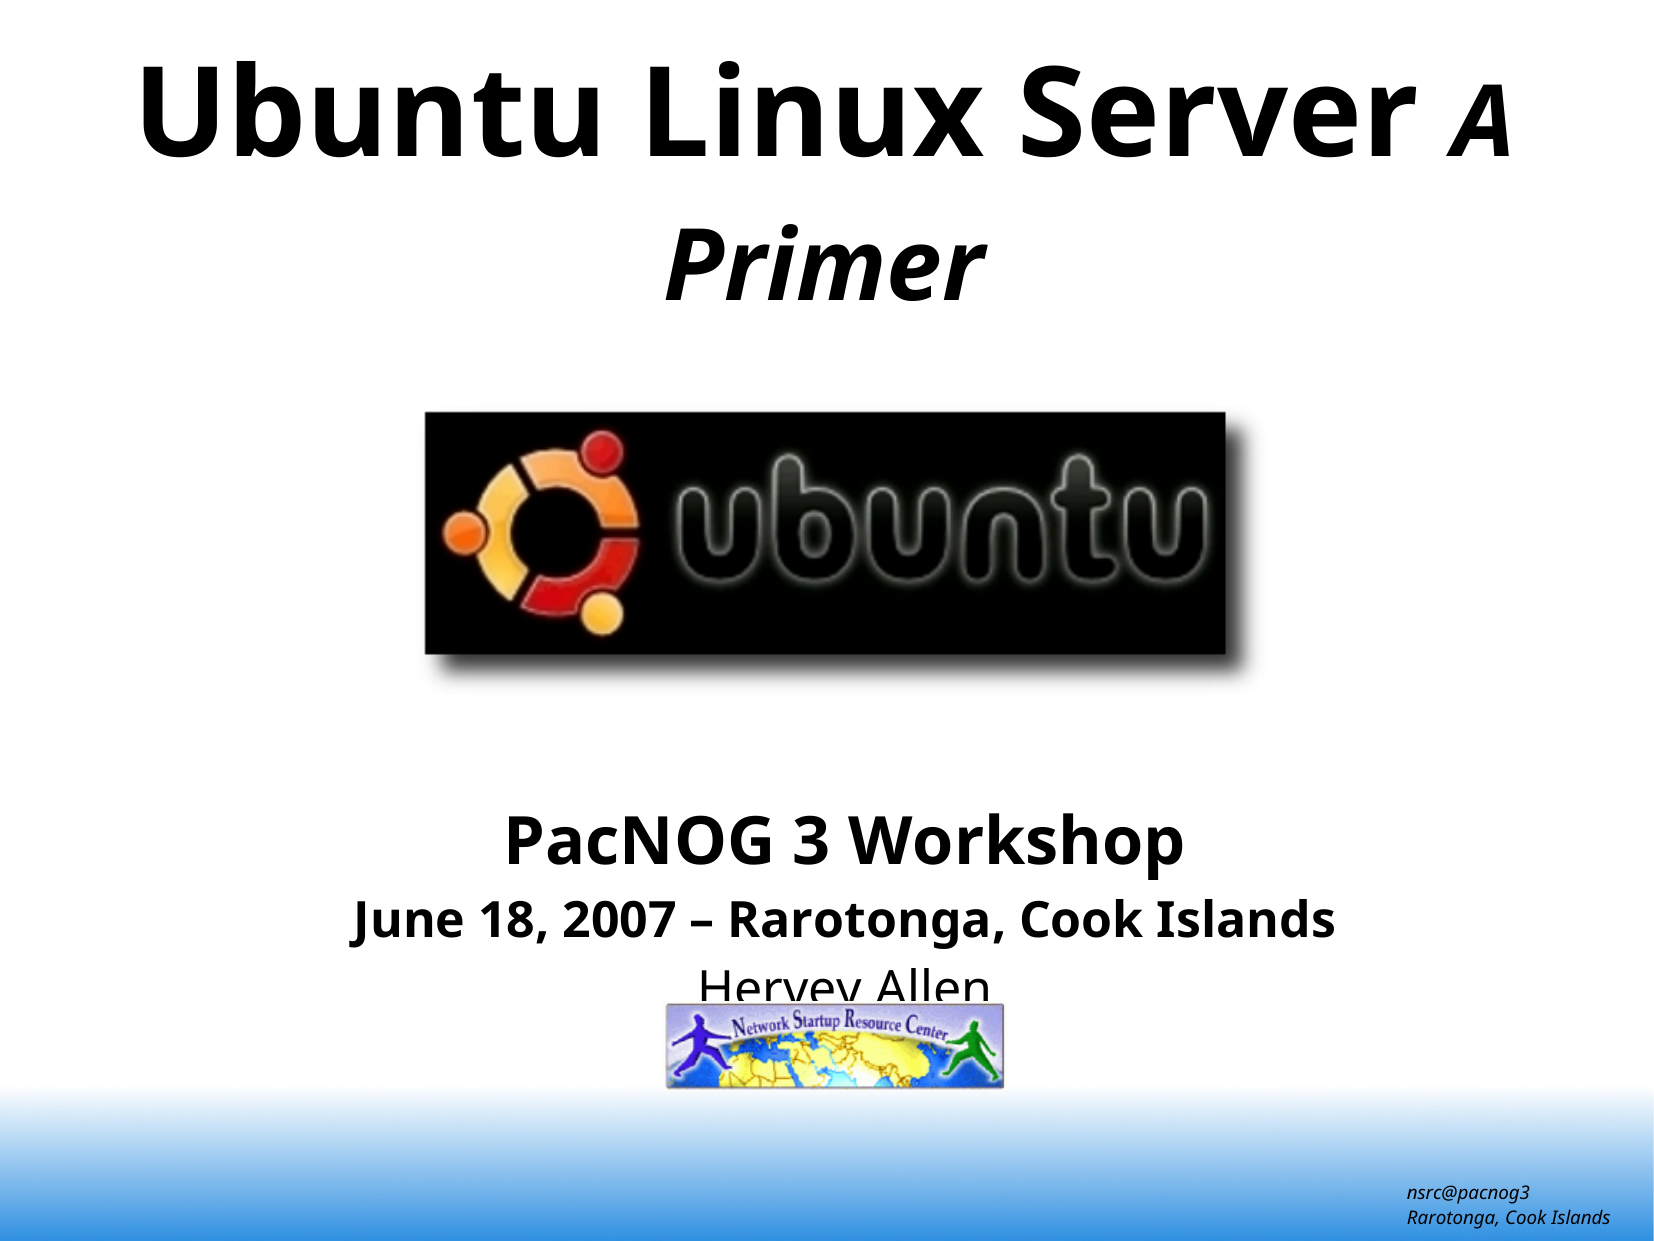

# Ubuntu Linux Server A Primer
PacNOG 3 Workshop
June 18, 2007 – Rarotonga, Cook Islands
Hervey Allen